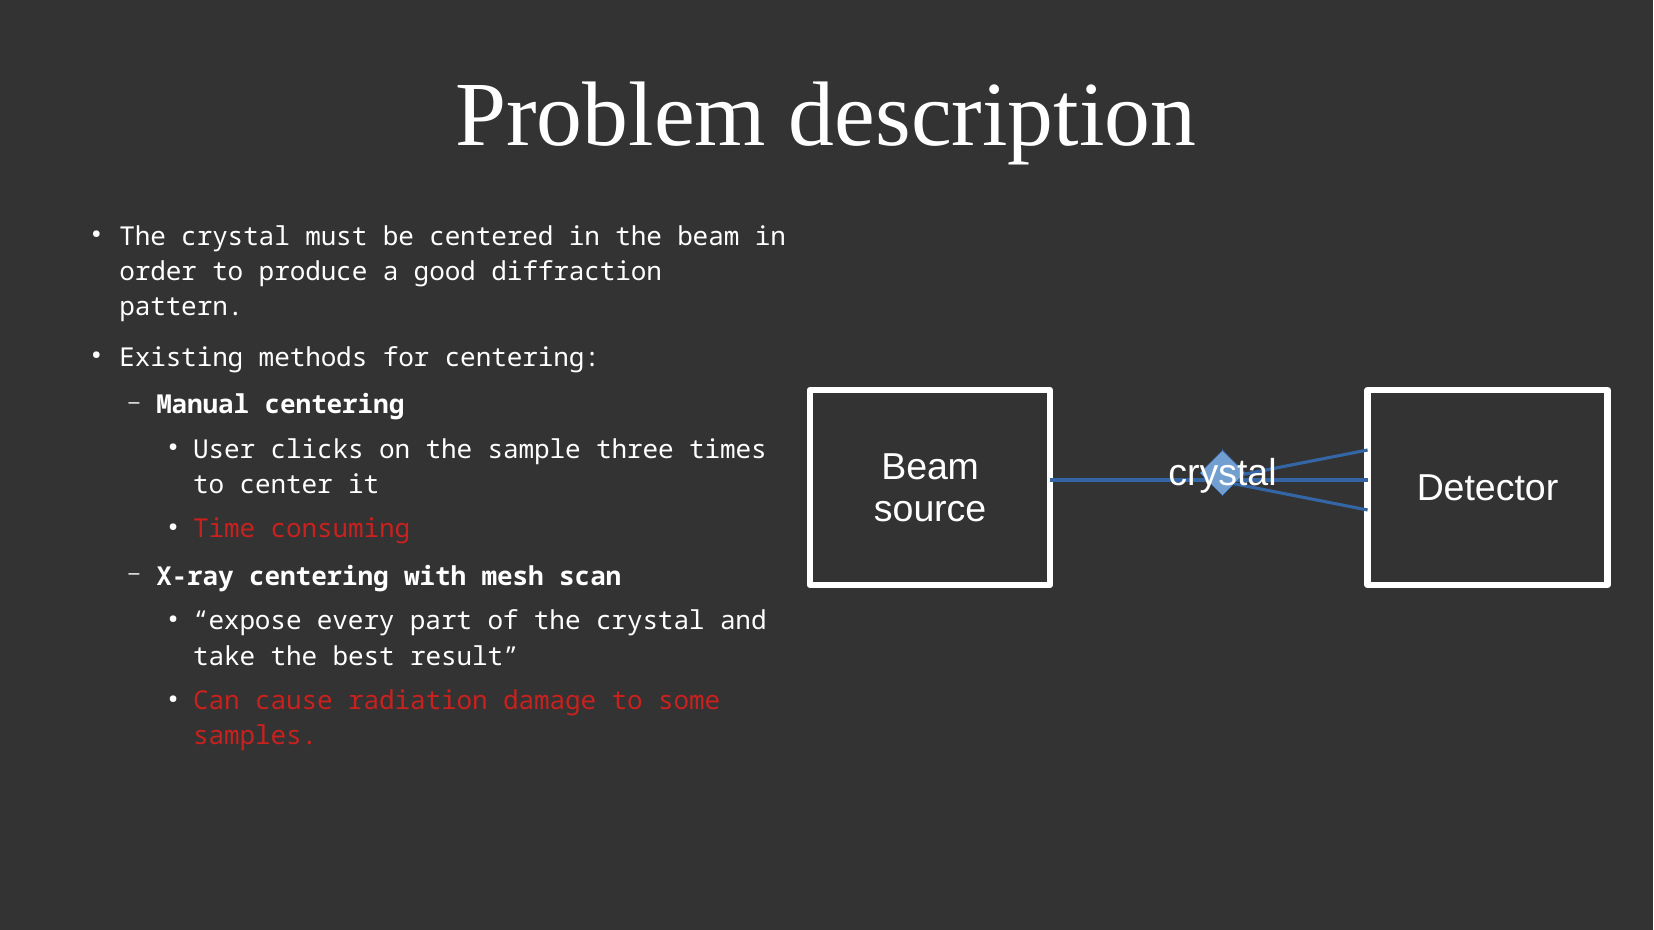

# Problem description
The crystal must be centered in the beam in order to produce a good diffraction pattern.
Existing methods for centering:
Manual centering
User clicks on the sample three times to center it
Time consuming
X-ray centering with mesh scan
“expose every part of the crystal and take the best result”
Can cause radiation damage to some samples.
Beam
source
Detector
crystal